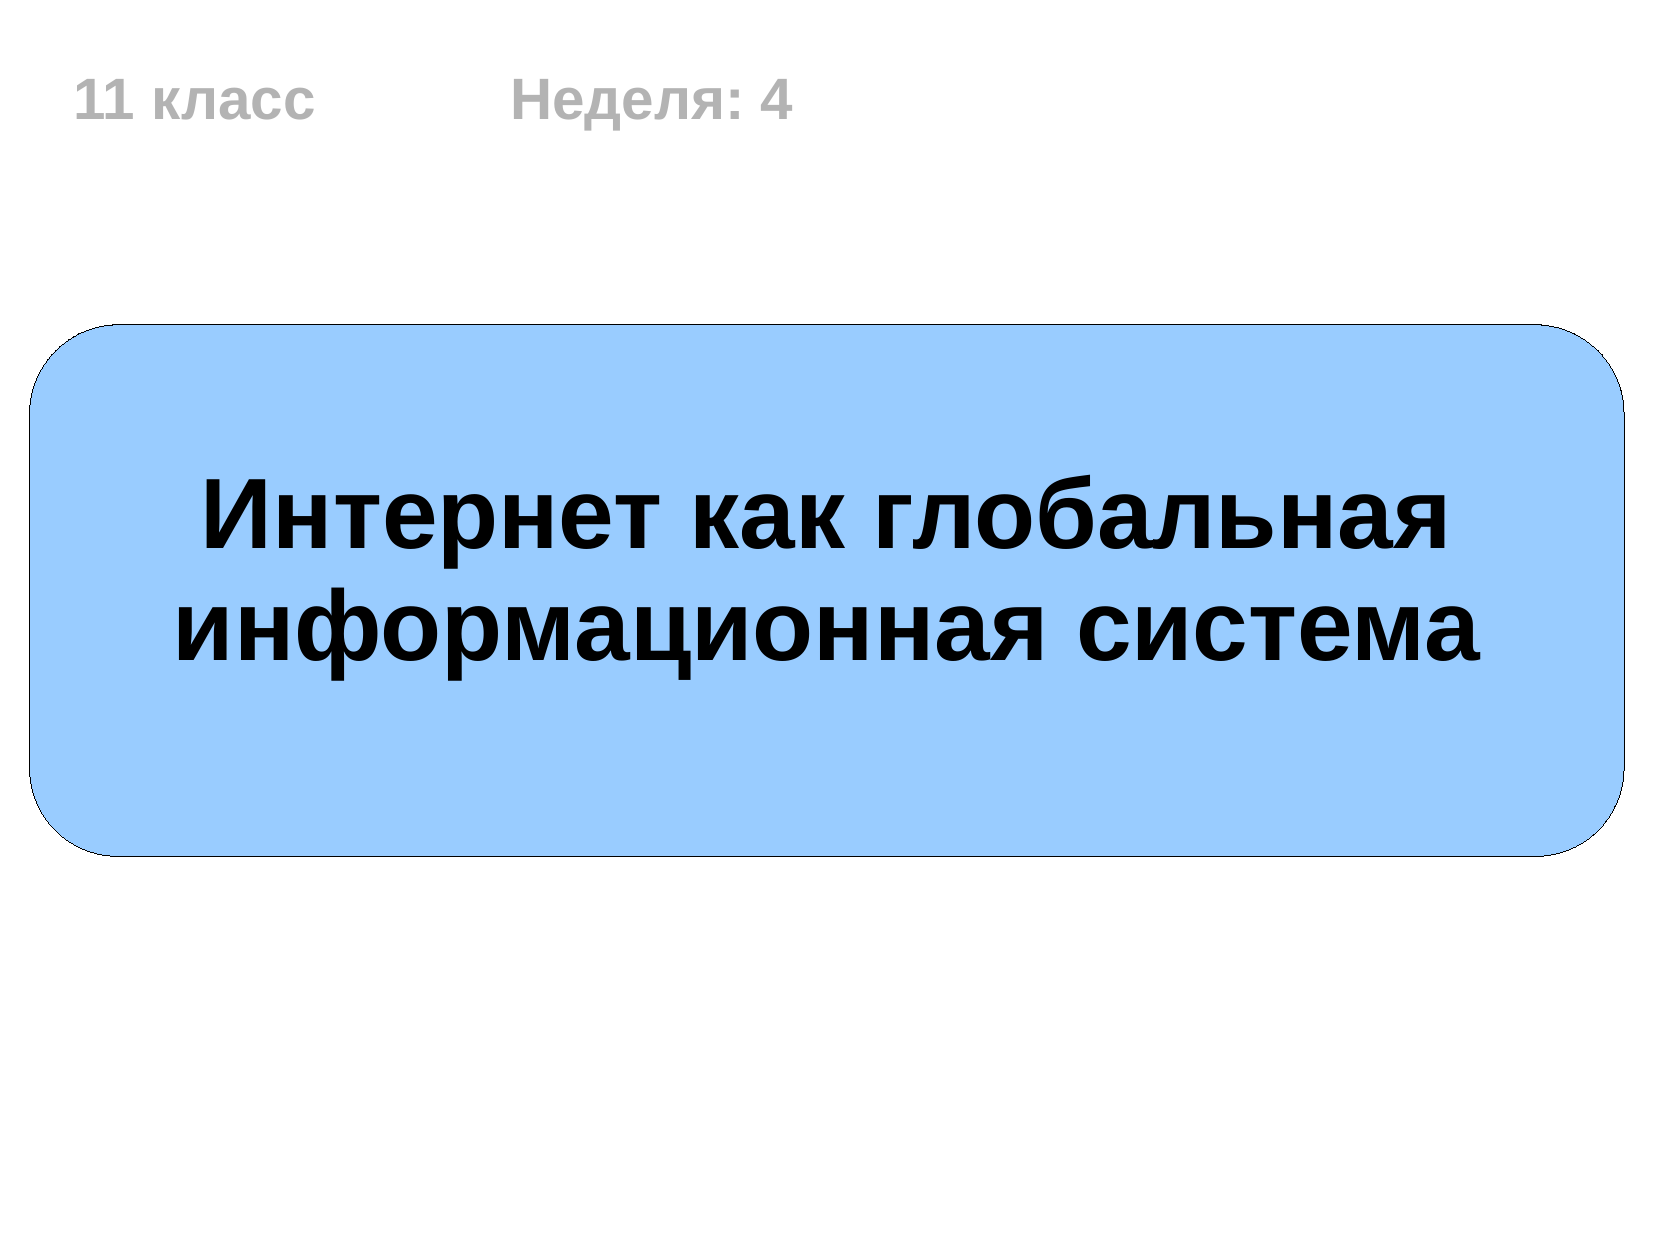

11 класс Неделя: 4
Интернет как глобальная
информационная система